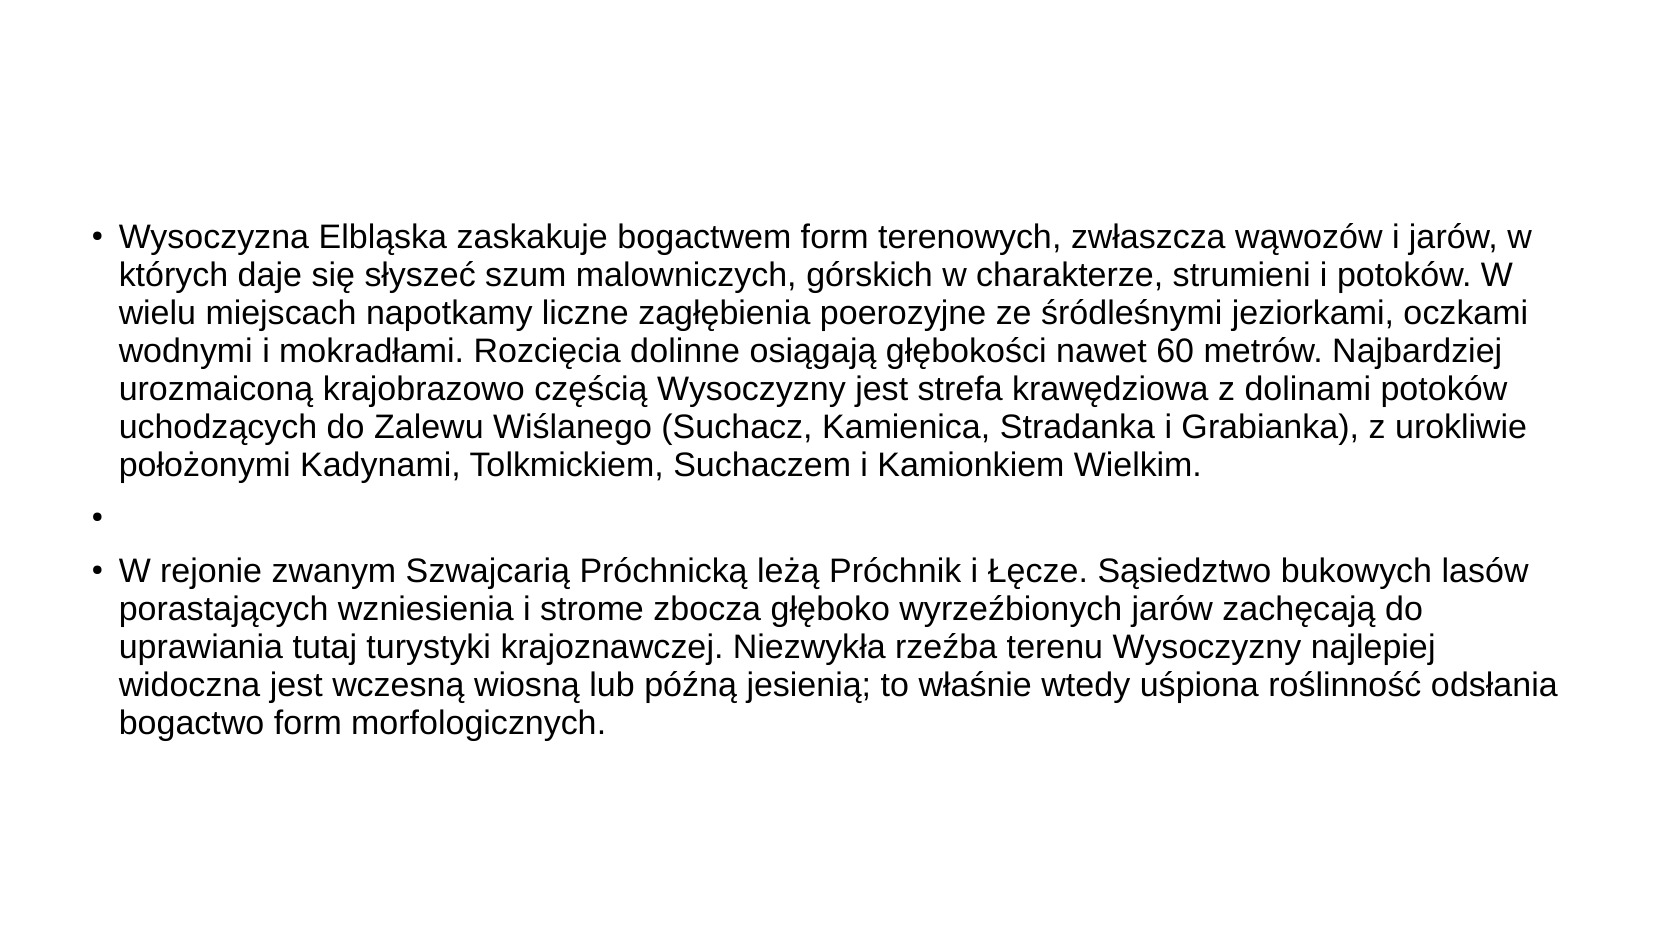

#
Wysoczyzna Elbląska zaskakuje bogactwem form terenowych, zwłaszcza wąwozów i jarów, w których daje się słyszeć szum malowniczych, górskich w charakterze, strumieni i potoków. W wielu miejscach napotkamy liczne zagłębienia poerozyjne ze śródleśnymi jeziorkami, oczkami wodnymi i mokradłami. Rozcięcia dolinne osiągają głębokości nawet 60 metrów. Najbardziej urozmaiconą krajobrazowo częścią Wysoczyzny jest strefa krawędziowa z dolinami potoków uchodzących do Zalewu Wiślanego (Suchacz, Kamienica, Stradanka i Grabianka), z urokliwie położonymi Kadynami, Tolkmickiem, Suchaczem i Kamionkiem Wielkim.
W rejonie zwanym Szwajcarią Próchnicką leżą Próchnik i Łęcze. Sąsiedztwo bukowych lasów porastających wzniesienia i strome zbocza głęboko wyrzeźbionych jarów zachęcają do uprawiania tutaj turystyki krajoznawczej. Niezwykła rzeźba terenu Wysoczyzny najlepiej widoczna jest wczesną wiosną lub późną jesienią; to właśnie wtedy uśpiona roślinność odsłania bogactwo form morfologicznych.